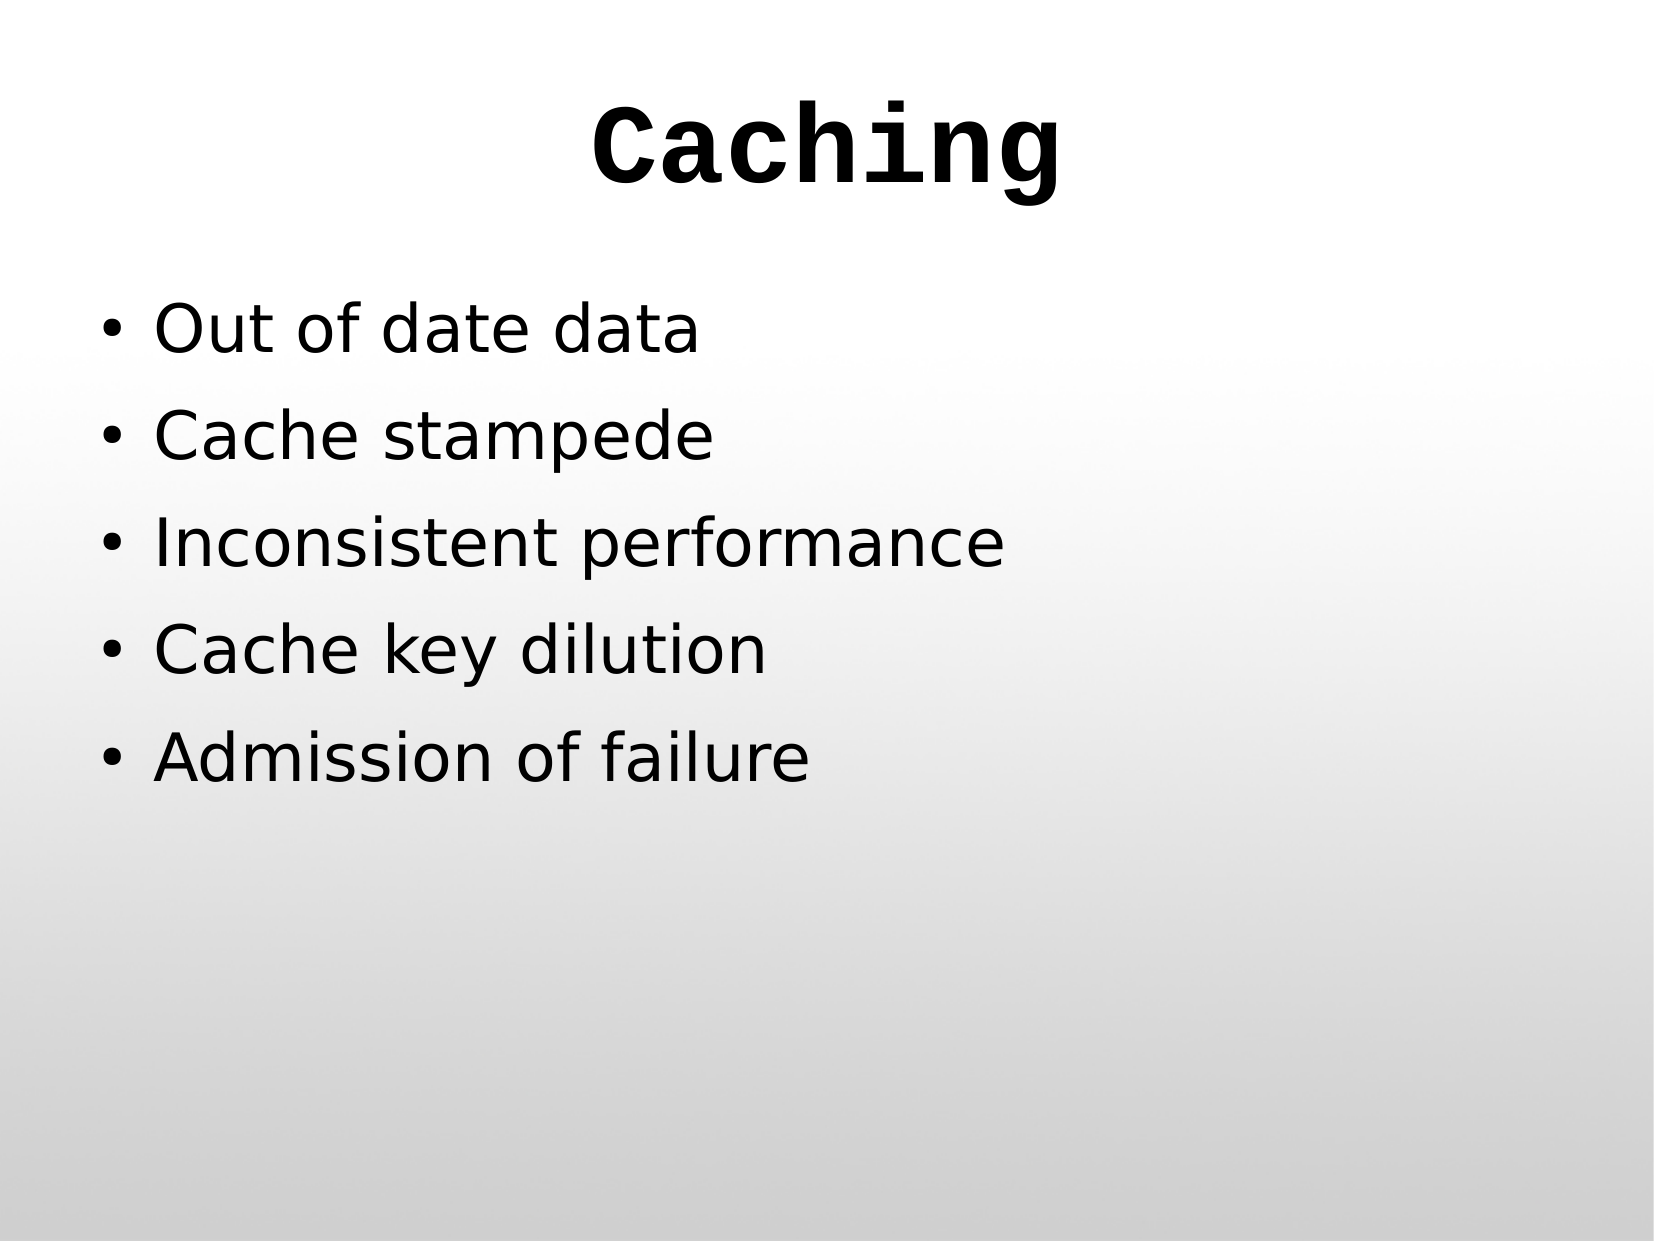

# Caching
Out of date data
Cache stampede
Inconsistent performance
Cache key dilution
Admission of failure